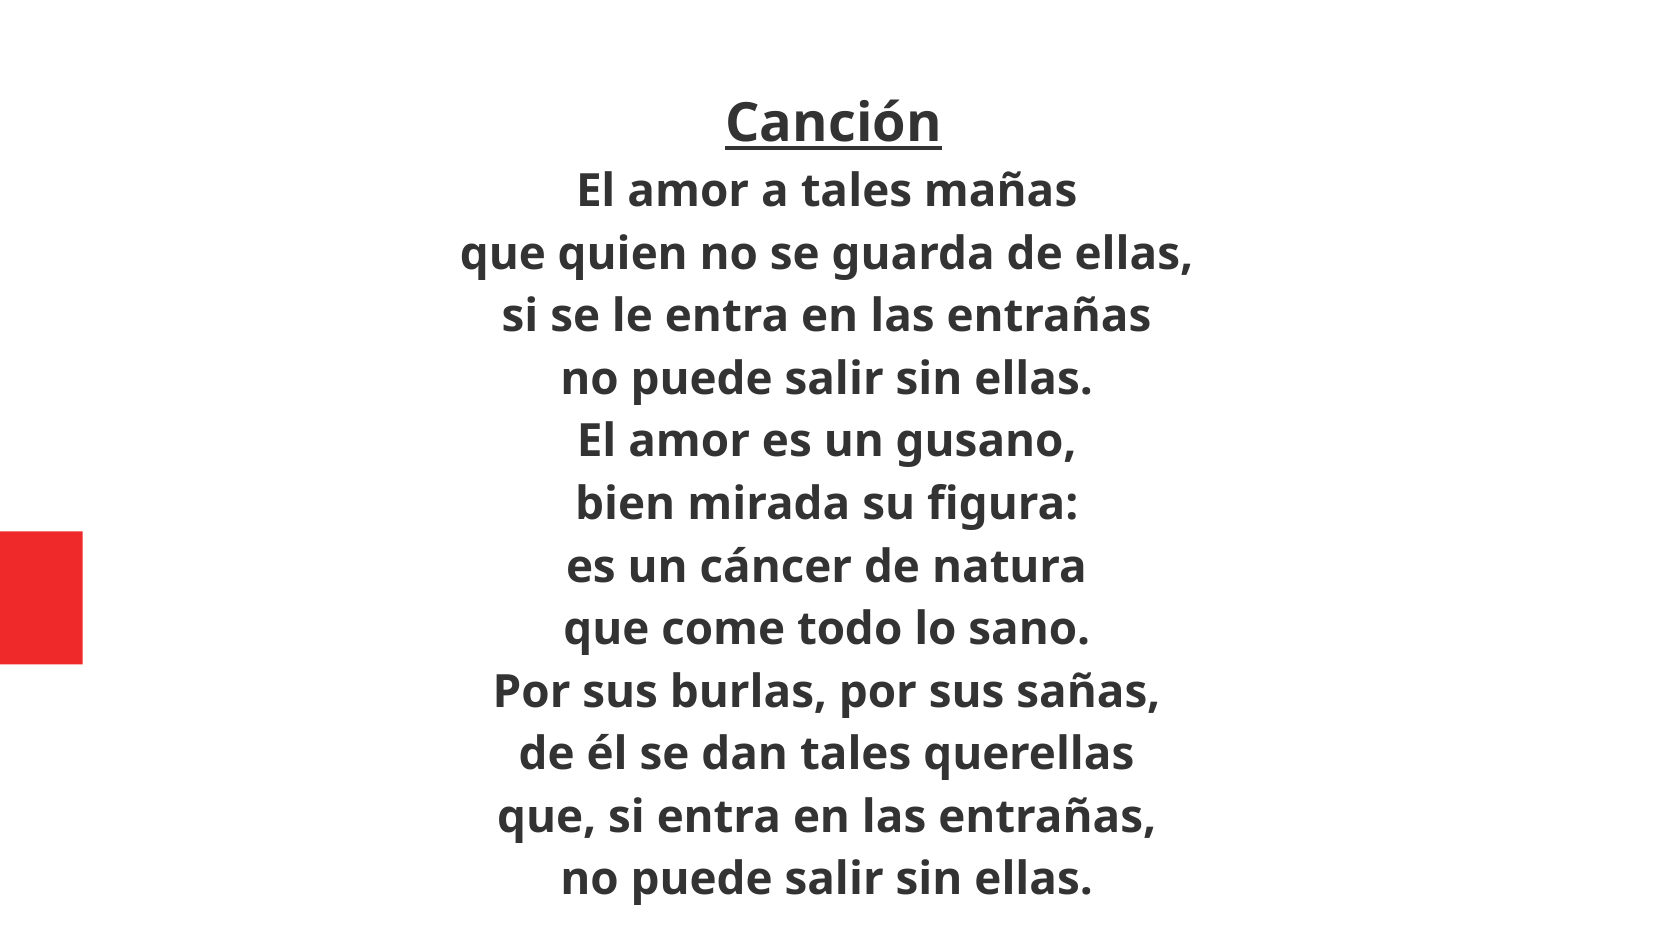

# Canción El amor a tales mañas que quien no se guarda de ellas, si se le entra en las entrañas no puede salir sin ellas. El amor es un gusano, bien mirada su figura: es un cáncer de natura que come todo lo sano. Por sus burlas, por sus sañas, de él se dan tales querellas que, si entra en las entrañas, no puede salir sin ellas.